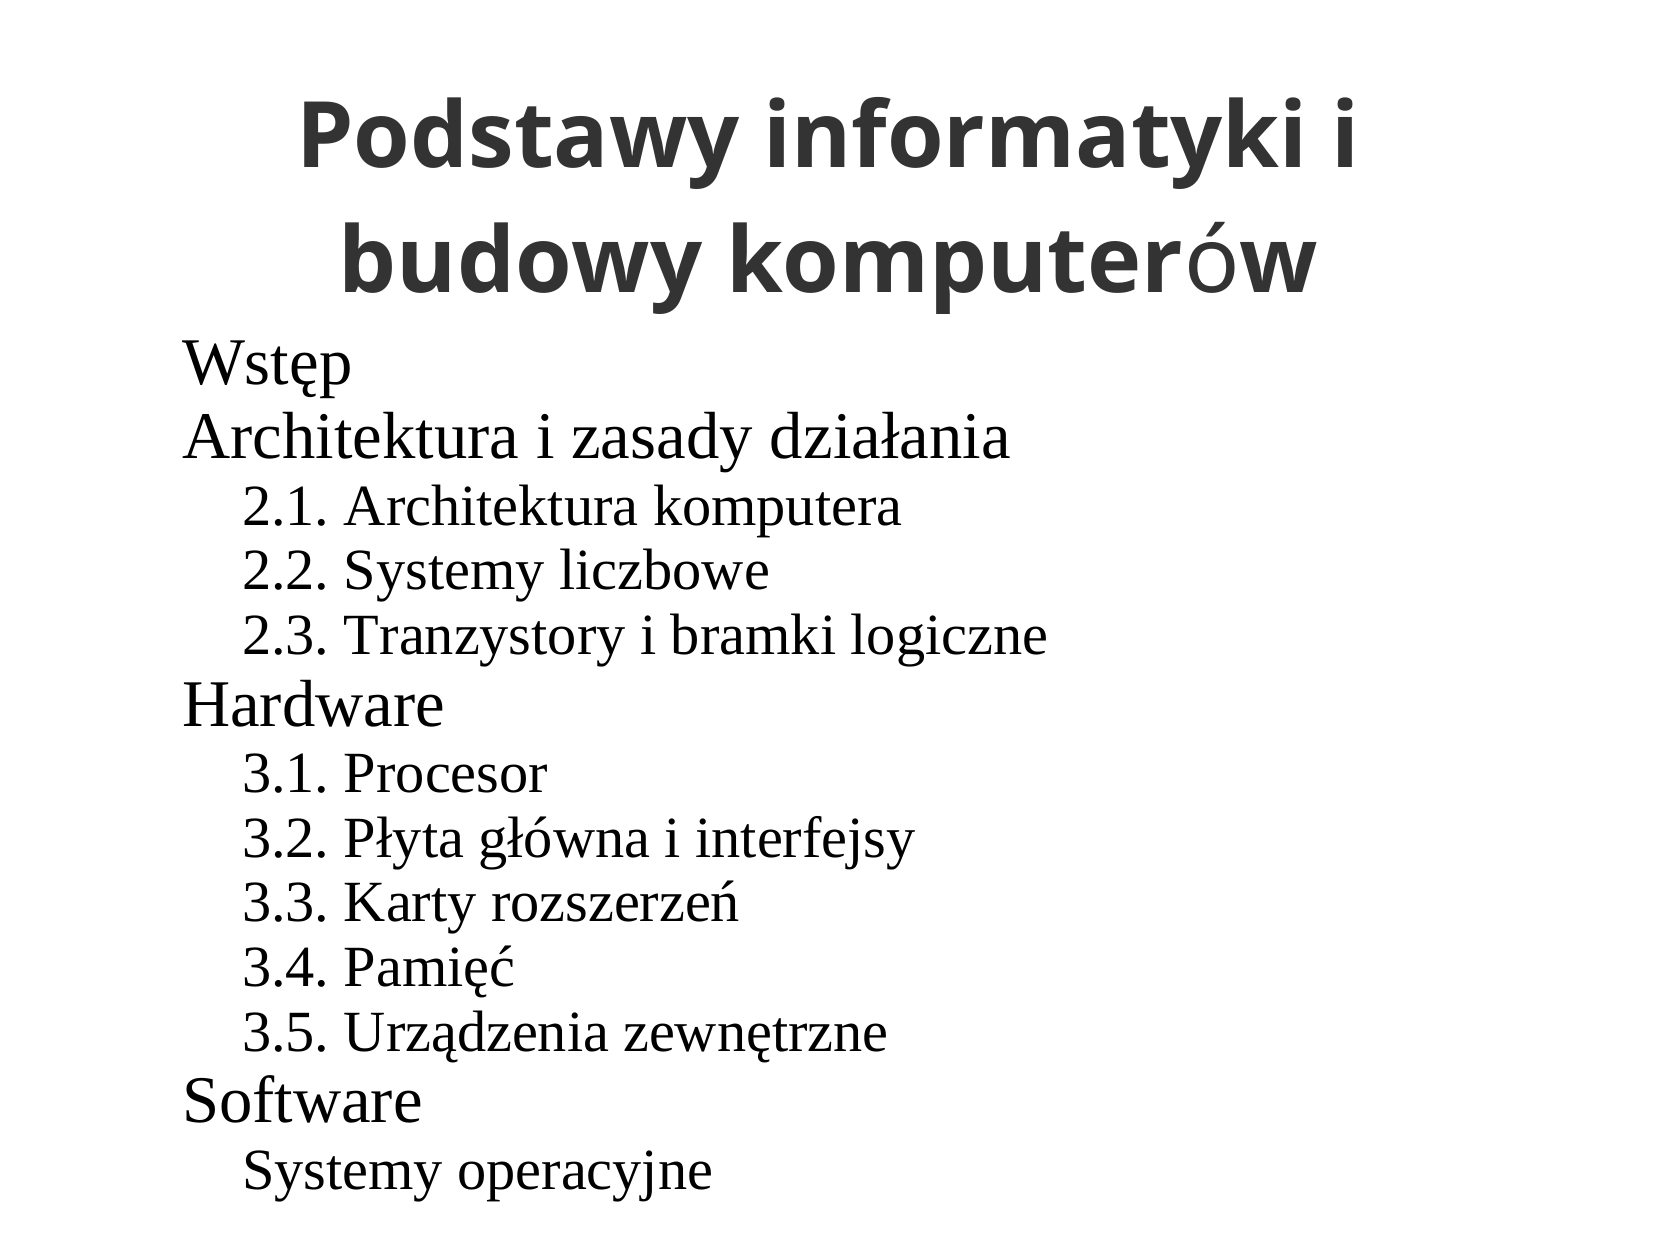

# Podstawy informatyki i budowy komputerów
 Wstęp
 Architektura i zasady działania
2.1. Architektura komputera
2.2. Systemy liczbowe
2.3. Tranzystory i bramki logiczne
 Hardware
3.1. Procesor
3.2. Płyta główna i interfejsy
3.3. Karty rozszerzeń
3.4. Pamięć
3.5. Urządzenia zewnętrzne
 Software
Systemy operacyjne